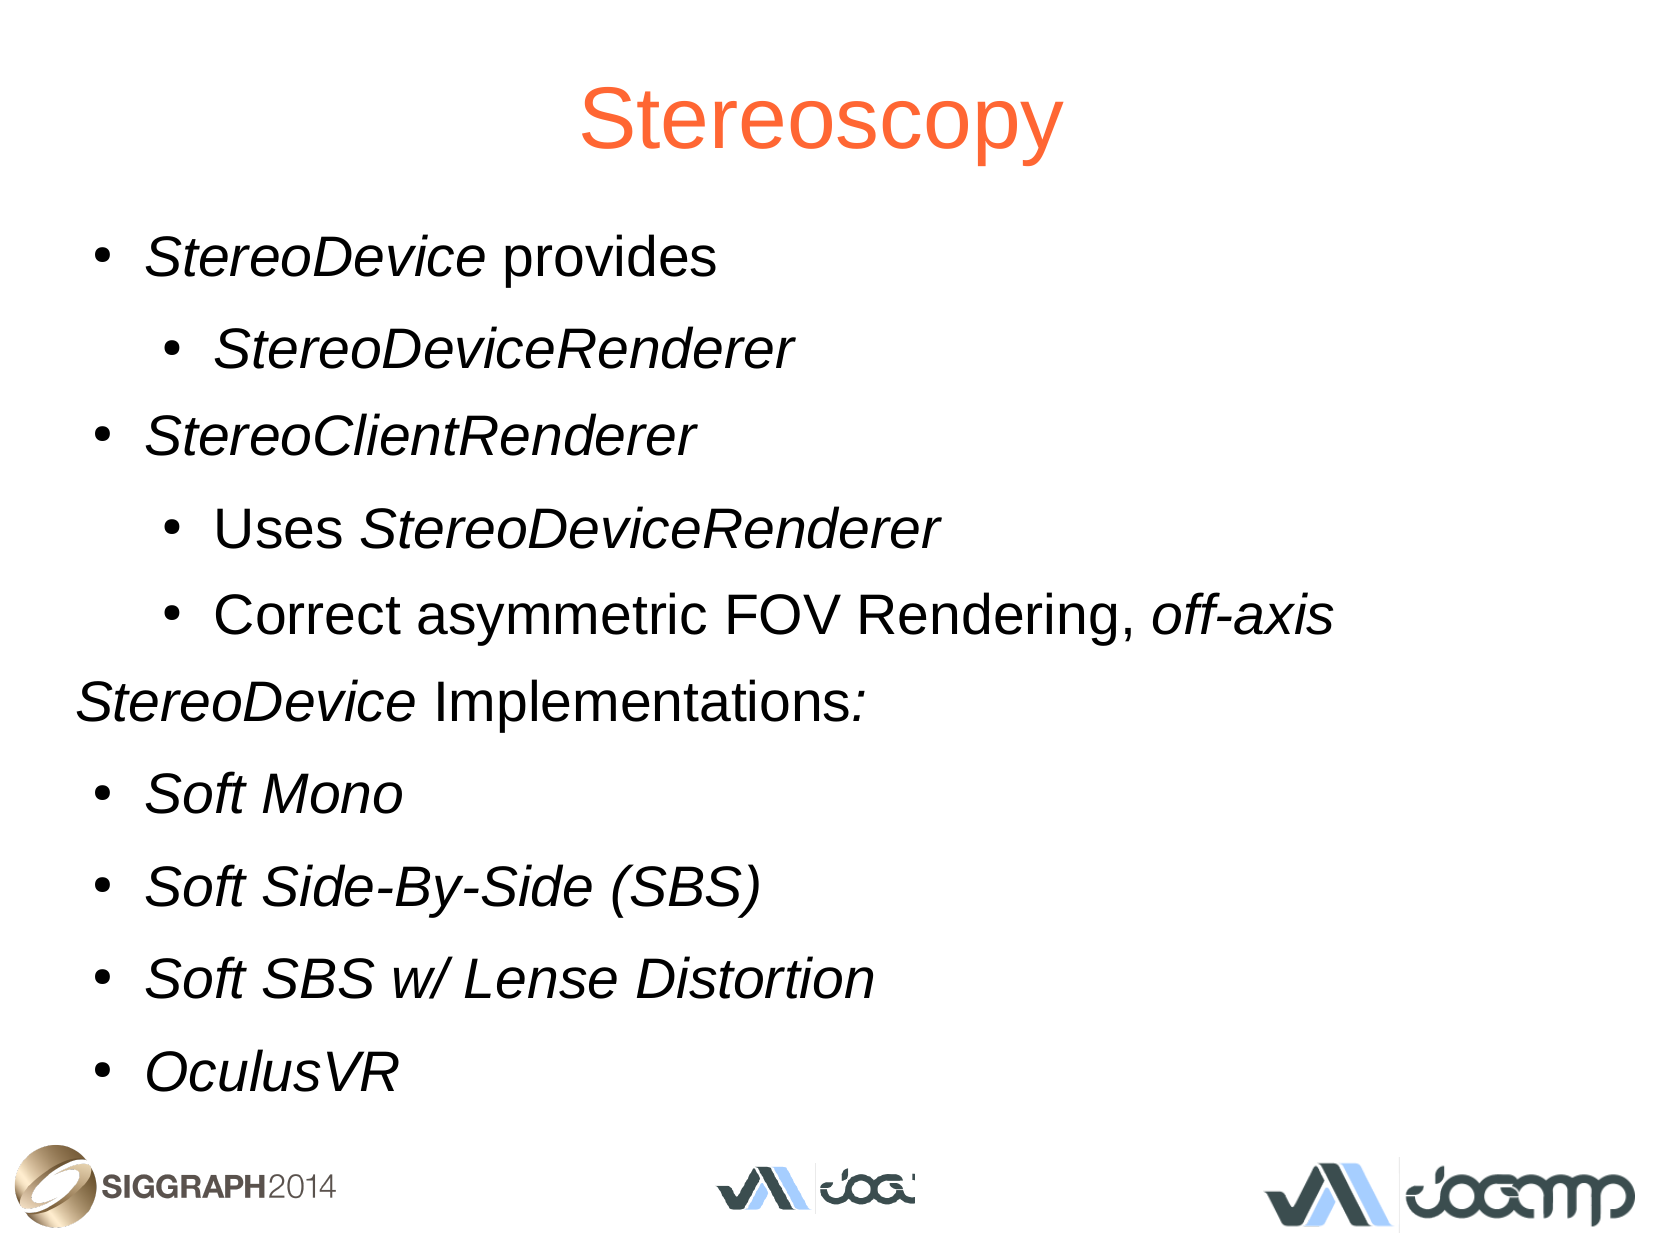

# Stereoscopy
StereoDevice provides
StereoDeviceRenderer
StereoClientRenderer
Uses StereoDeviceRenderer
Correct asymmetric FOV Rendering, off-axis
StereoDevice Implementations:
Soft Mono
Soft Side-By-Side (SBS)
Soft SBS w/ Lense Distortion
OculusVR